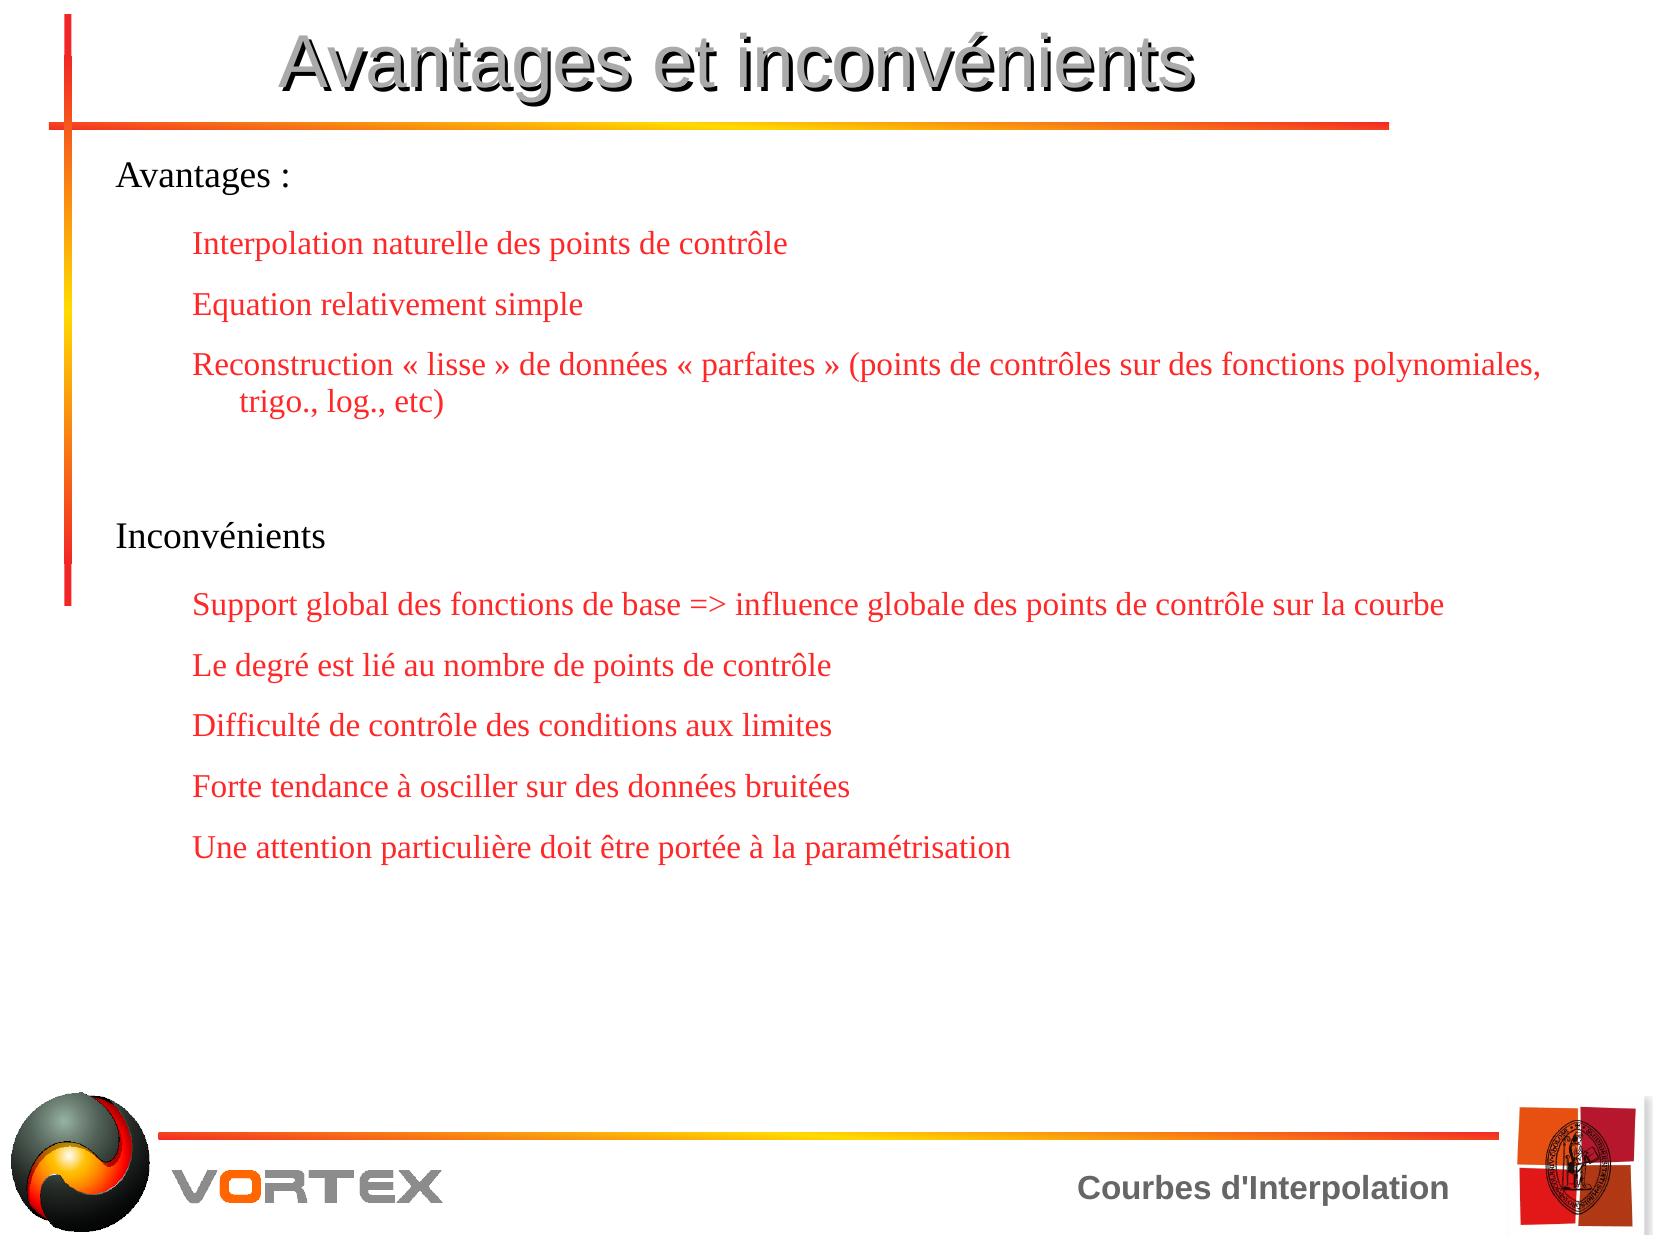

# Avantages et inconvénients
Avantages :
Interpolation naturelle des points de contrôle
Equation relativement simple
Reconstruction « lisse » de données « parfaites » (points de contrôles sur des fonctions polynomiales, trigo., log., etc)
Inconvénients
Support global des fonctions de base => influence globale des points de contrôle sur la courbe
Le degré est lié au nombre de points de contrôle
Difficulté de contrôle des conditions aux limites
Forte tendance à osciller sur des données bruitées
Une attention particulière doit être portée à la paramétrisation